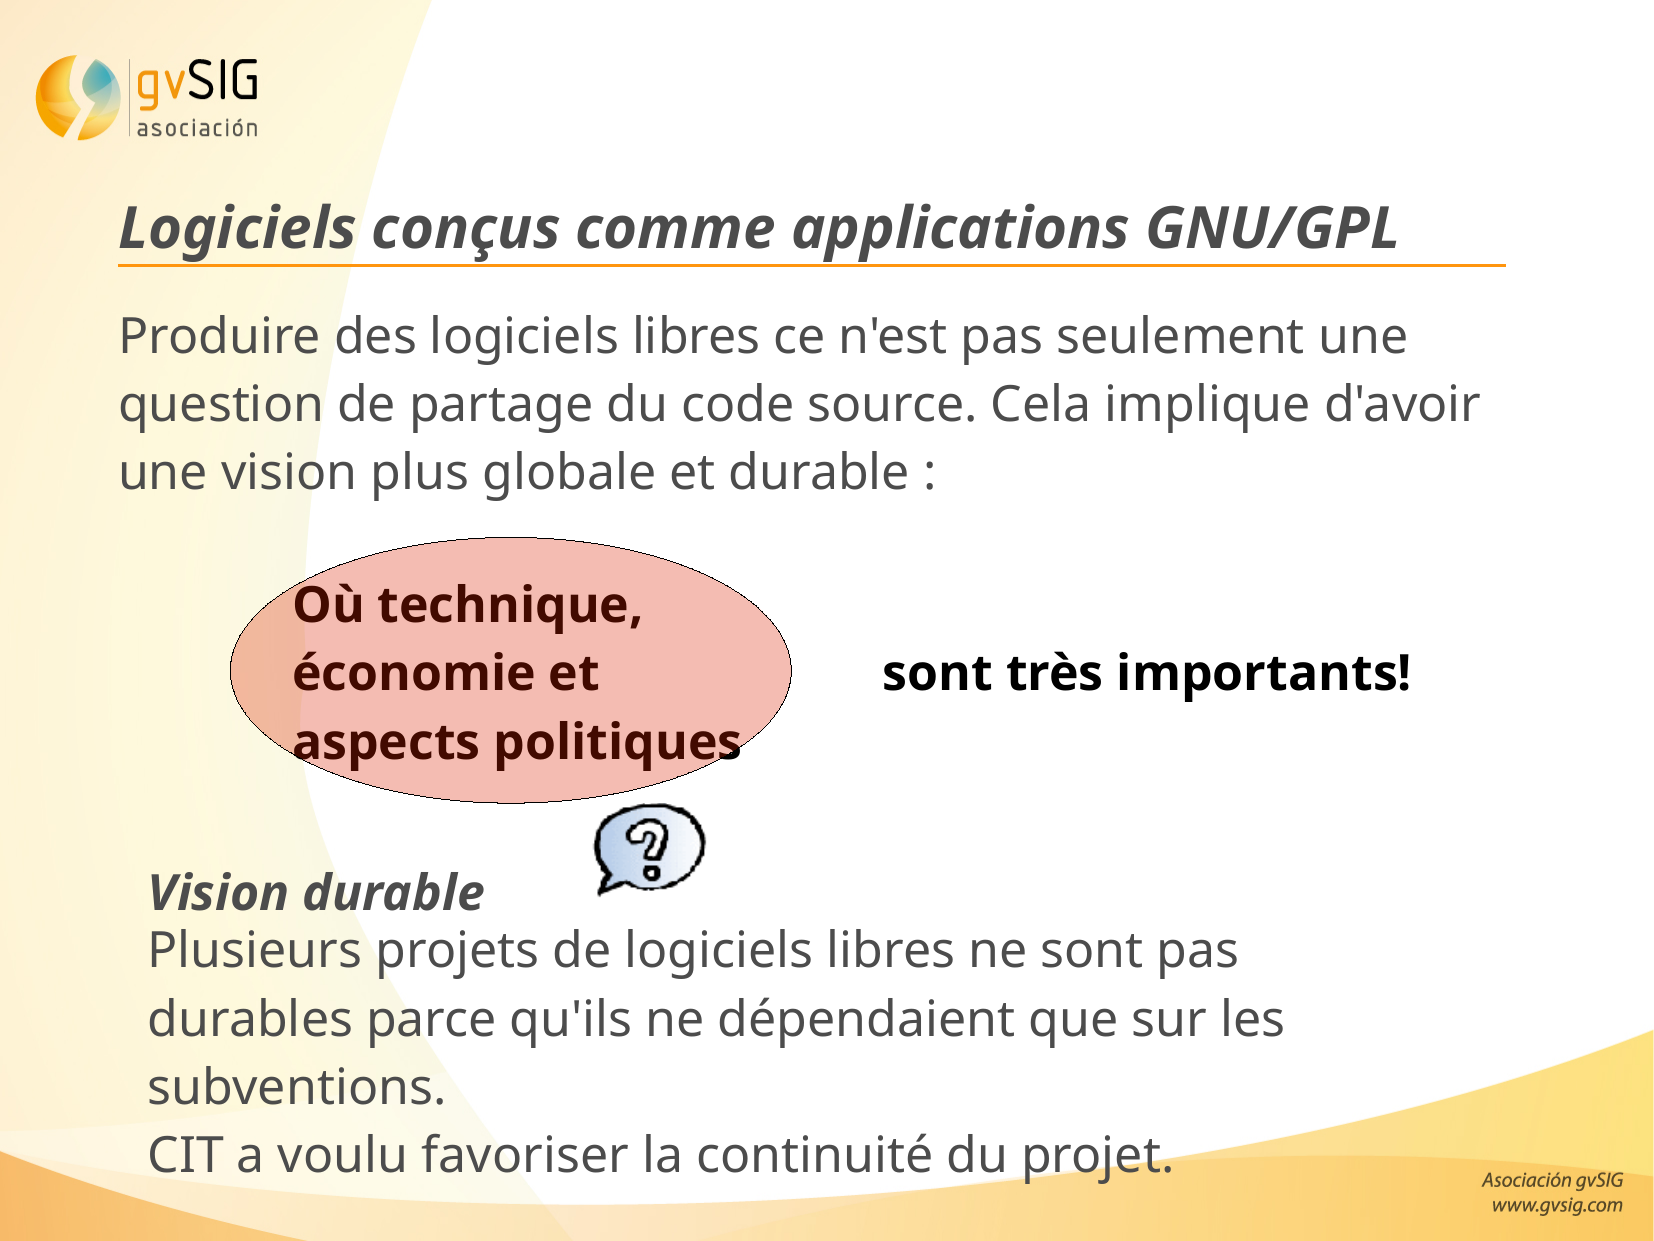

Logiciels conçus comme applications GNU/GPL
Produire des logiciels libres ce n'est pas seulement une question de partage du code source. Cela implique d'avoir une vision plus globale et durable :
# Où technique, économie et 				sont très importants! aspects politiques
Vision durable
Plusieurs projets de logiciels libres ne sont pas durables parce qu'ils ne dépendaient que sur les subventions.
CIT a voulu favoriser la continuité du projet.